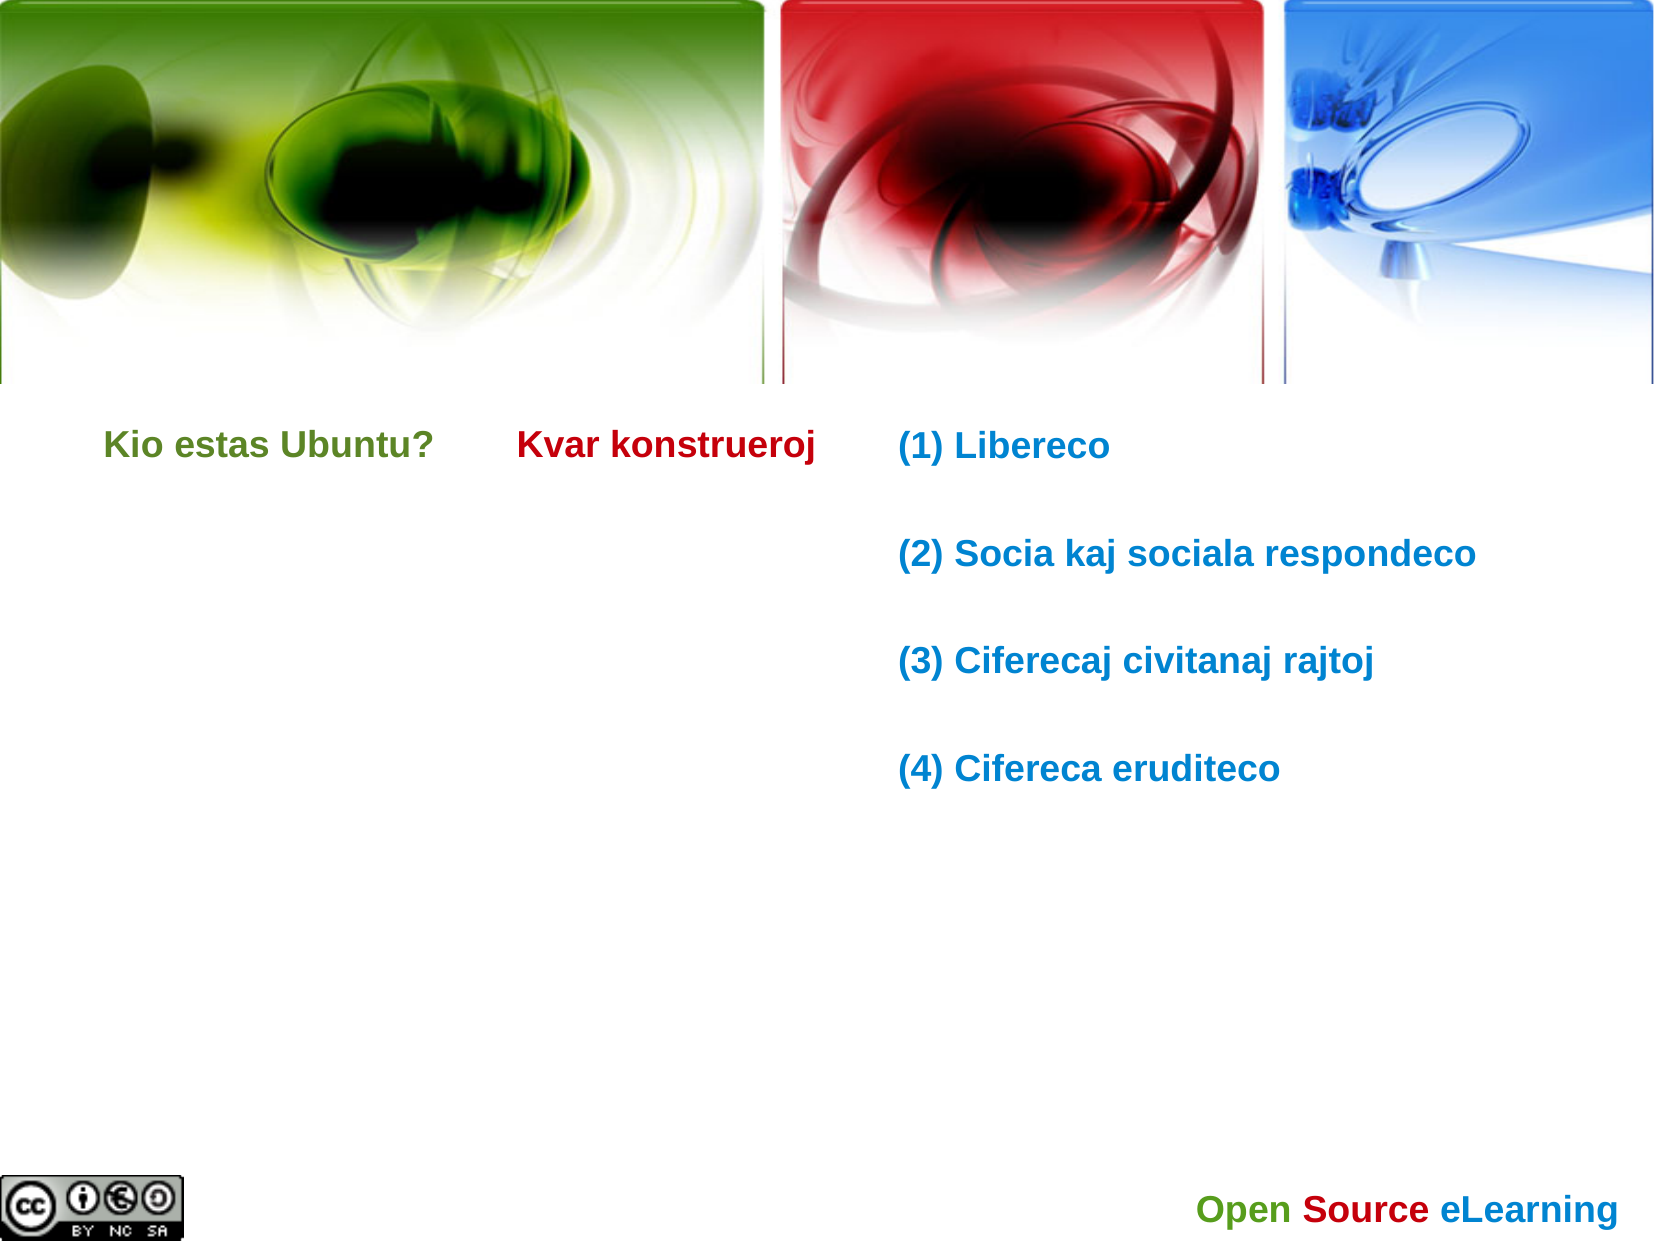

Kio estas Ubuntu?
Kvar konstrueroj
(1) Libereco
(2) Socia kaj sociala respondeco
(3) Ciferecaj civitanaj rajtoj
(4) Cifereca eruditeco
Open Source eLearning